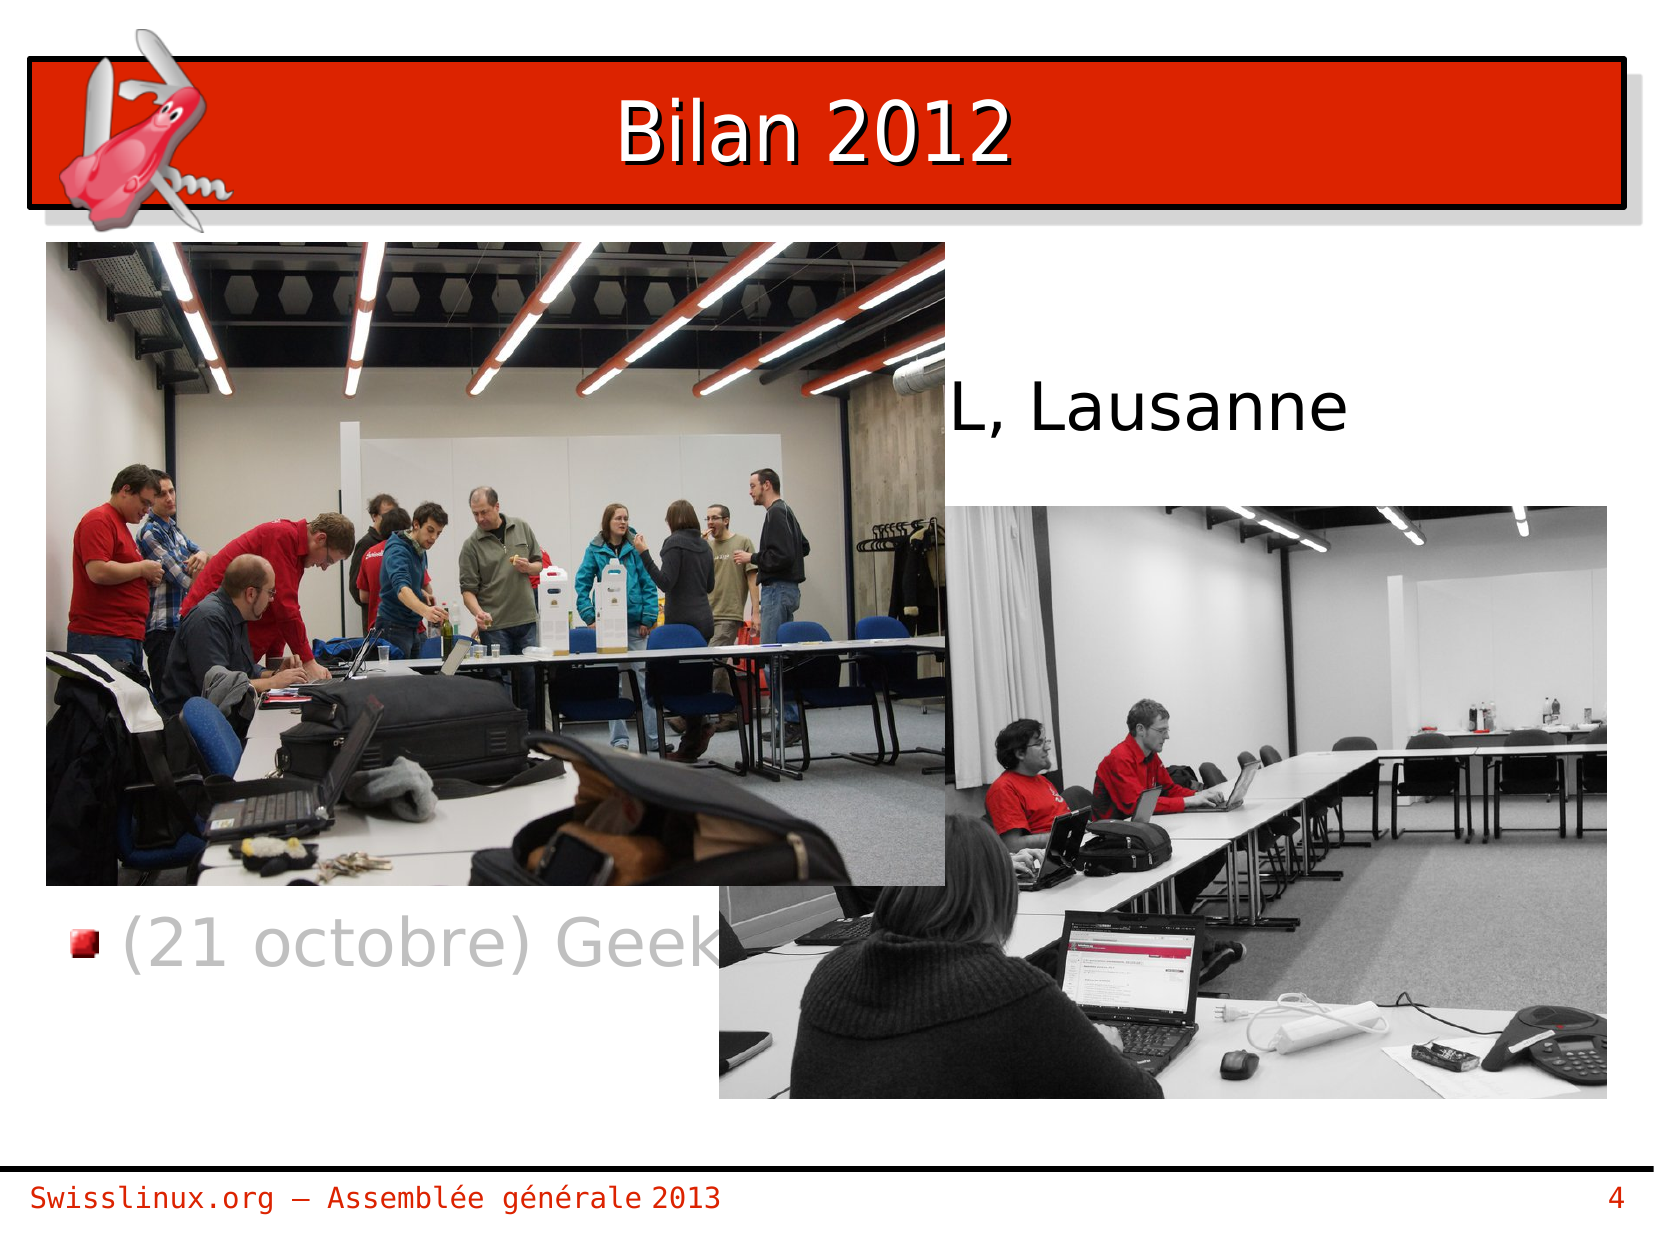

Bilan 2012
# (20 jan.) Assemblée, EPFL, Lausanne
 (28 jan.) Sloday 2.1
 (14 avril) Geekerie de printemps, FixMe
 (7-12 juillet) RMLL, Genève
 (18 août) Grillade, Parc du Bourget, Laus.
 (21 octobre) Geekerie d'automne, PTL
25 Janvier 2013
4